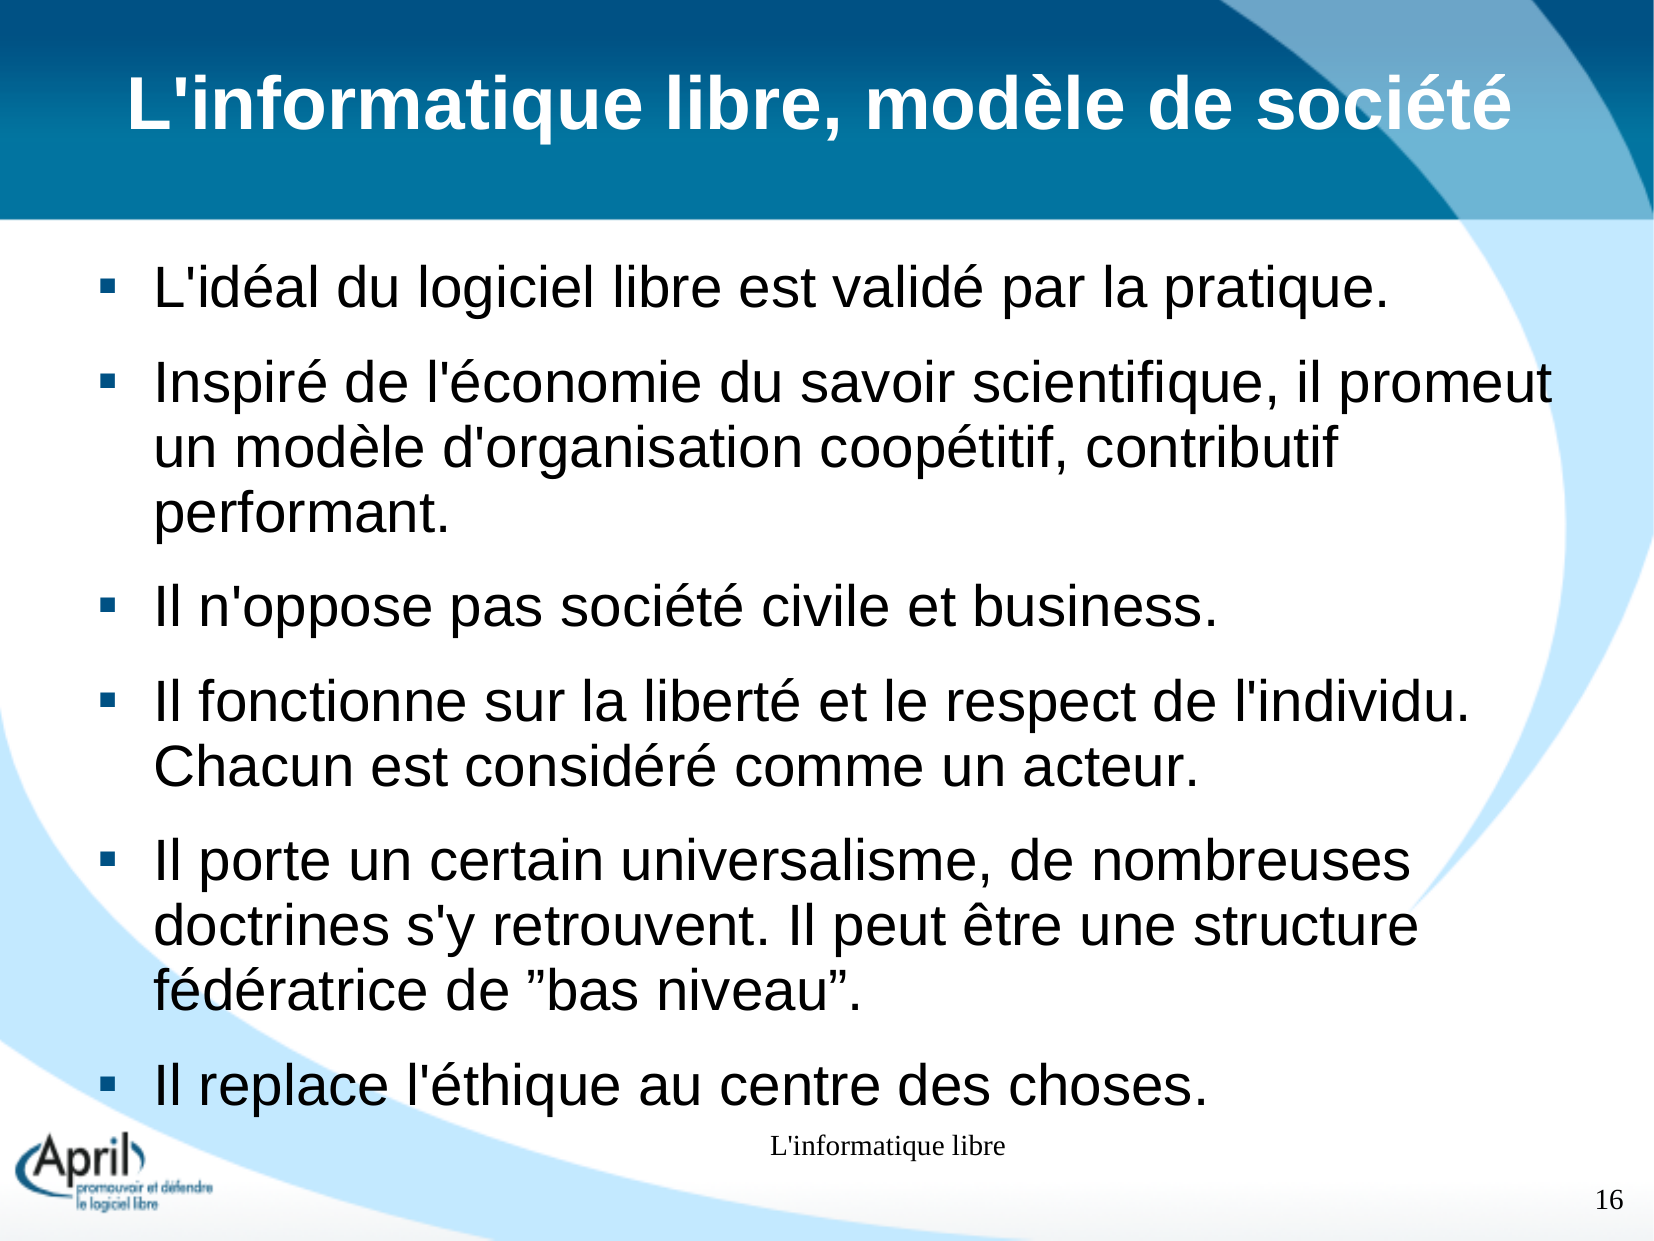

# L'informatique libre, modèle de société
L'idéal du logiciel libre est validé par la pratique.
Inspiré de l'économie du savoir scientifique, il promeut un modèle d'organisation coopétitif, contributif performant.
Il n'oppose pas société civile et business.
Il fonctionne sur la liberté et le respect de l'individu. Chacun est considéré comme un acteur.
Il porte un certain universalisme, de nombreuses doctrines s'y retrouvent. Il peut être une structure fédératrice de ”bas niveau”.
Il replace l'éthique au centre des choses.
L'informatique libre
16